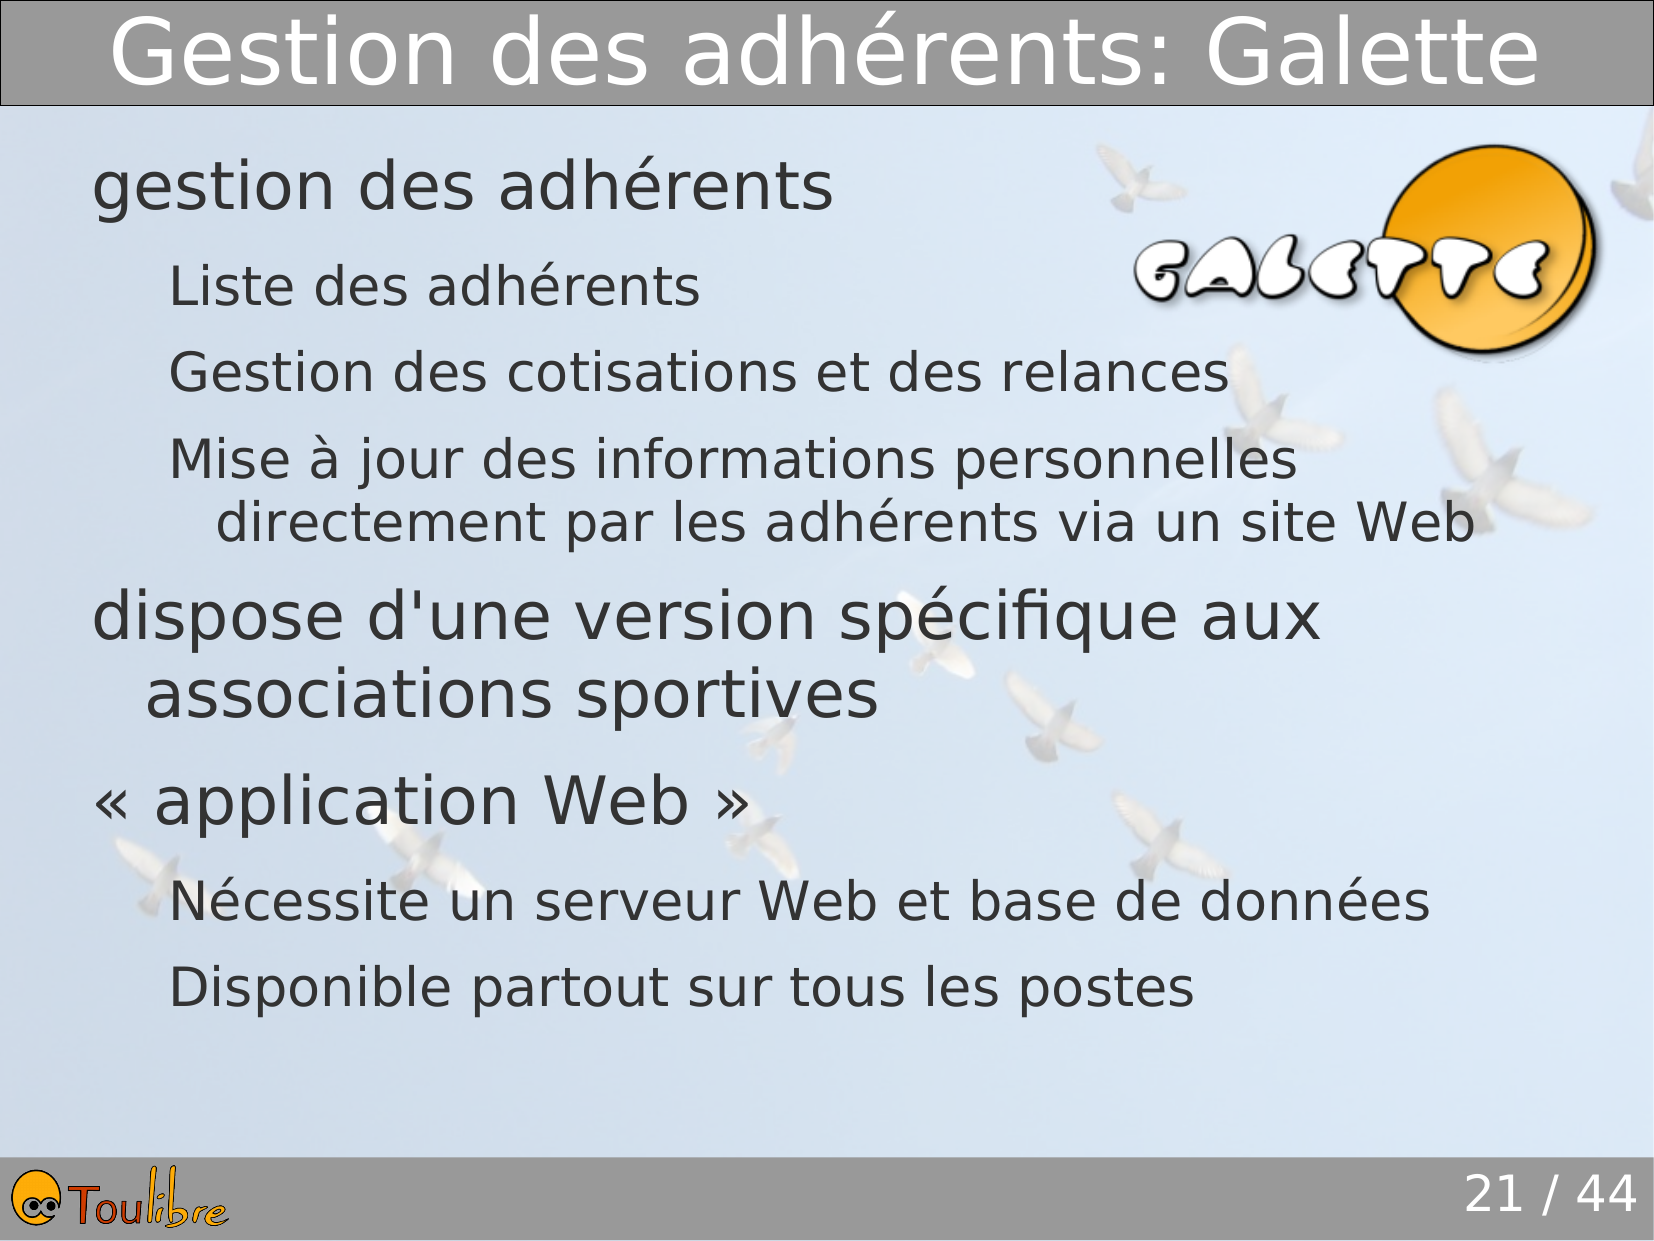

# Gestion des adhérents: Galette
gestion des adhérents
Liste des adhérents
Gestion des cotisations et des relances
Mise à jour des informations personnelles directement par les adhérents via un site Web
dispose d'une version spécifique aux associations sportives
« application Web »
Nécessite un serveur Web et base de données
Disponible partout sur tous les postes